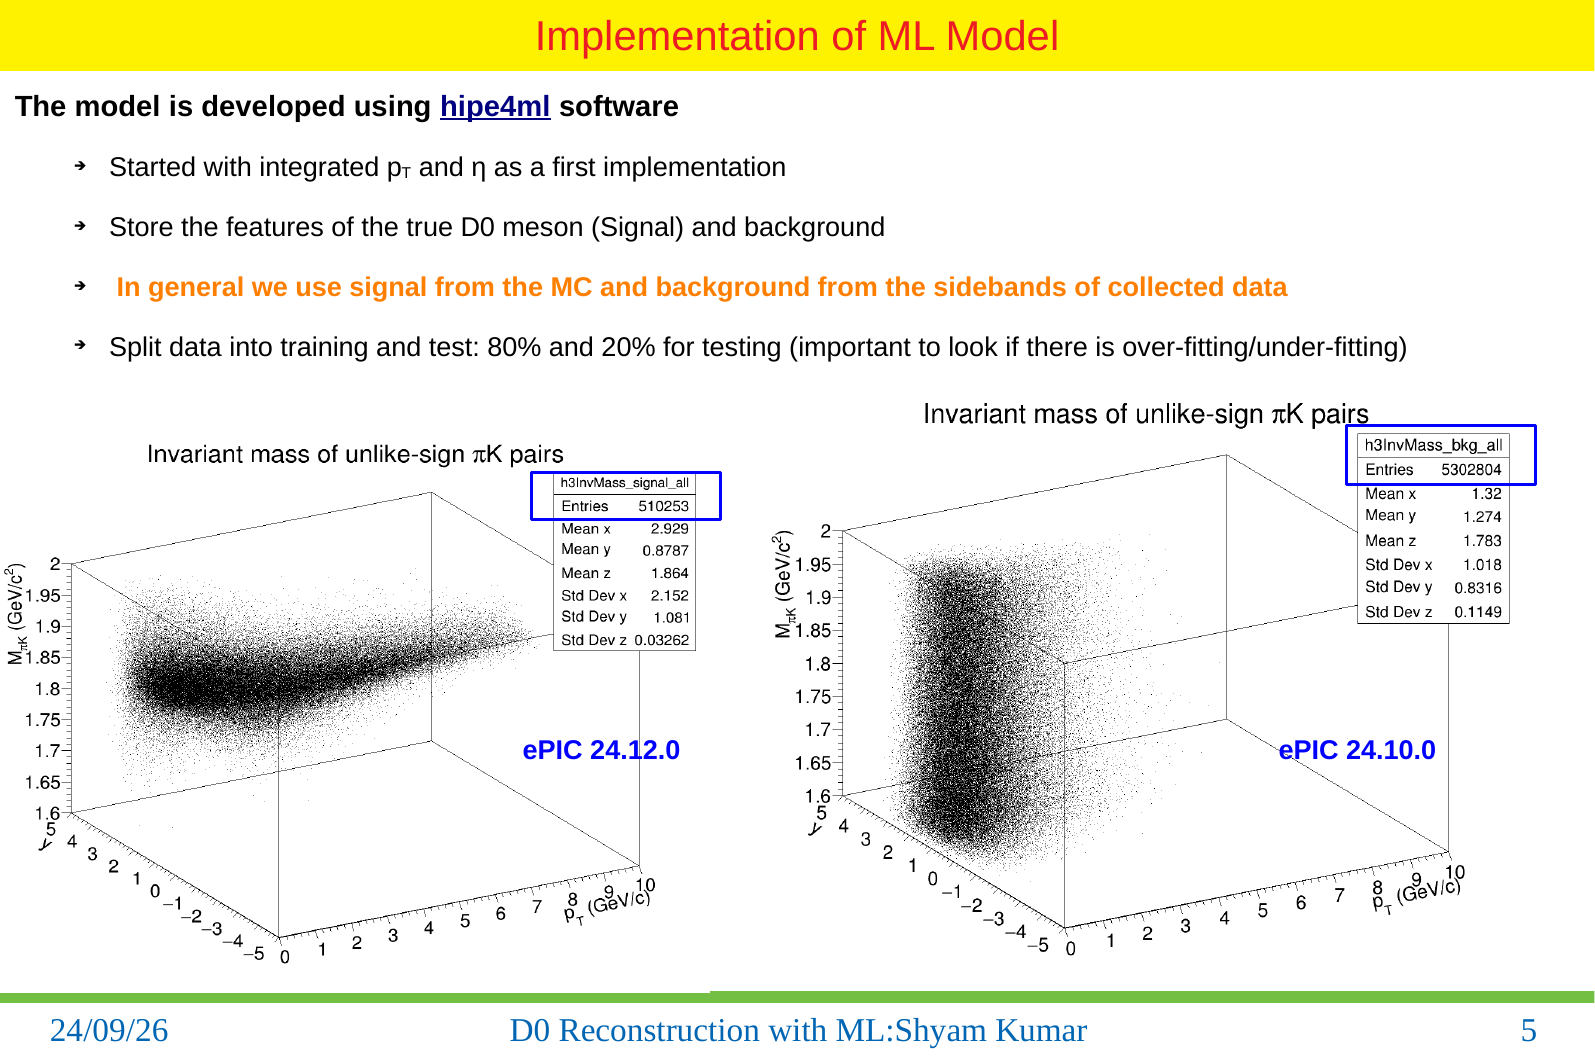

# Implementation of ML Model
The model is developed using hipe4ml software
Started with integrated pT and η as a first implementation
Store the features of the true D0 meson (Signal) and background
 In general we use signal from the MC and background from the sidebands of collected data
Split data into training and test: 80% and 20% for testing (important to look if there is over-fitting/under-fitting)
ePIC 24.10.0
ePIC 24.12.0
D0 Reconstruction with ML:Shyam Kumar
5